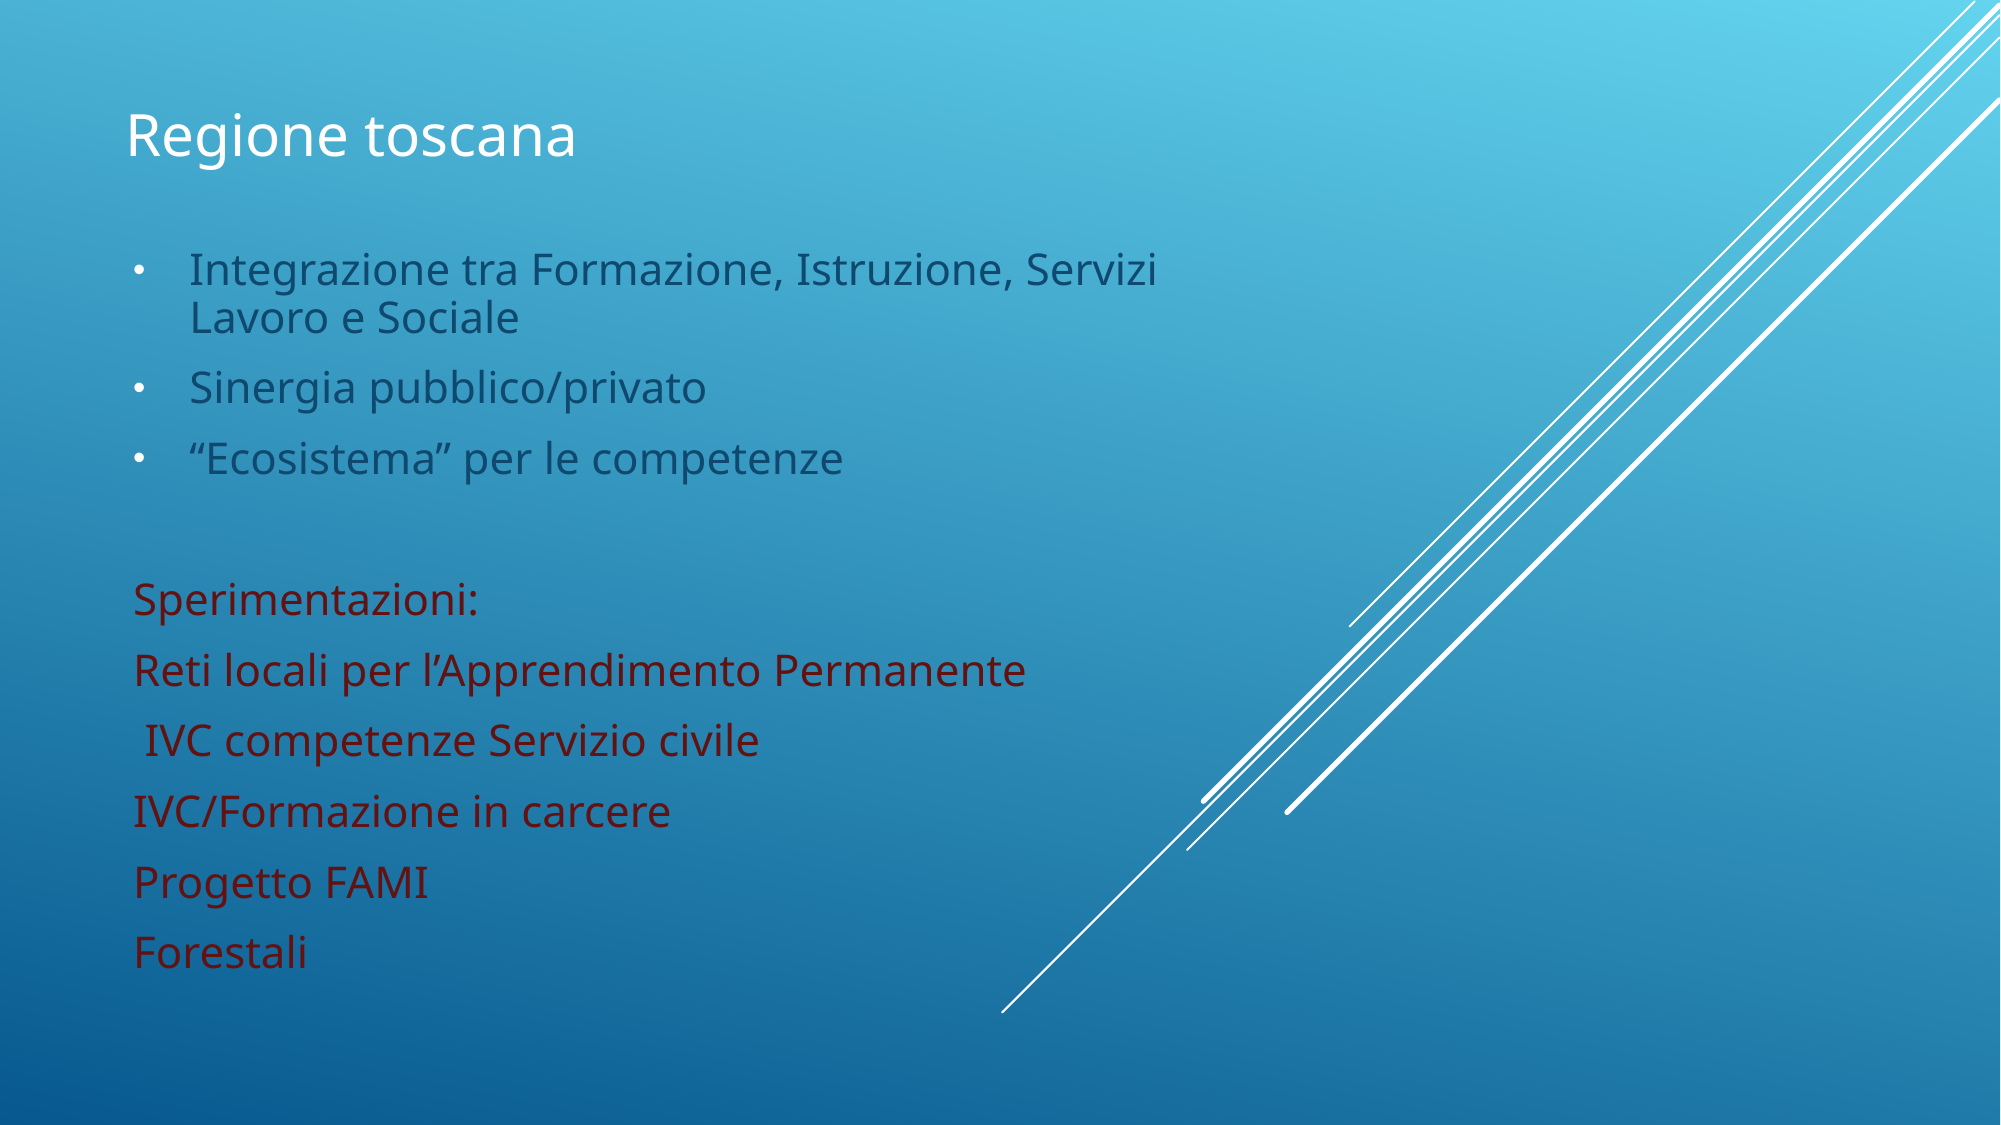

# Regione toscana
Integrazione tra Formazione, Istruzione, Servizi Lavoro e Sociale
Sinergia pubblico/privato
“Ecosistema” per le competenze
Sperimentazioni:
Reti locali per l’Apprendimento Permanente
 IVC competenze Servizio civile
IVC/Formazione in carcere
Progetto FAMI
Forestali